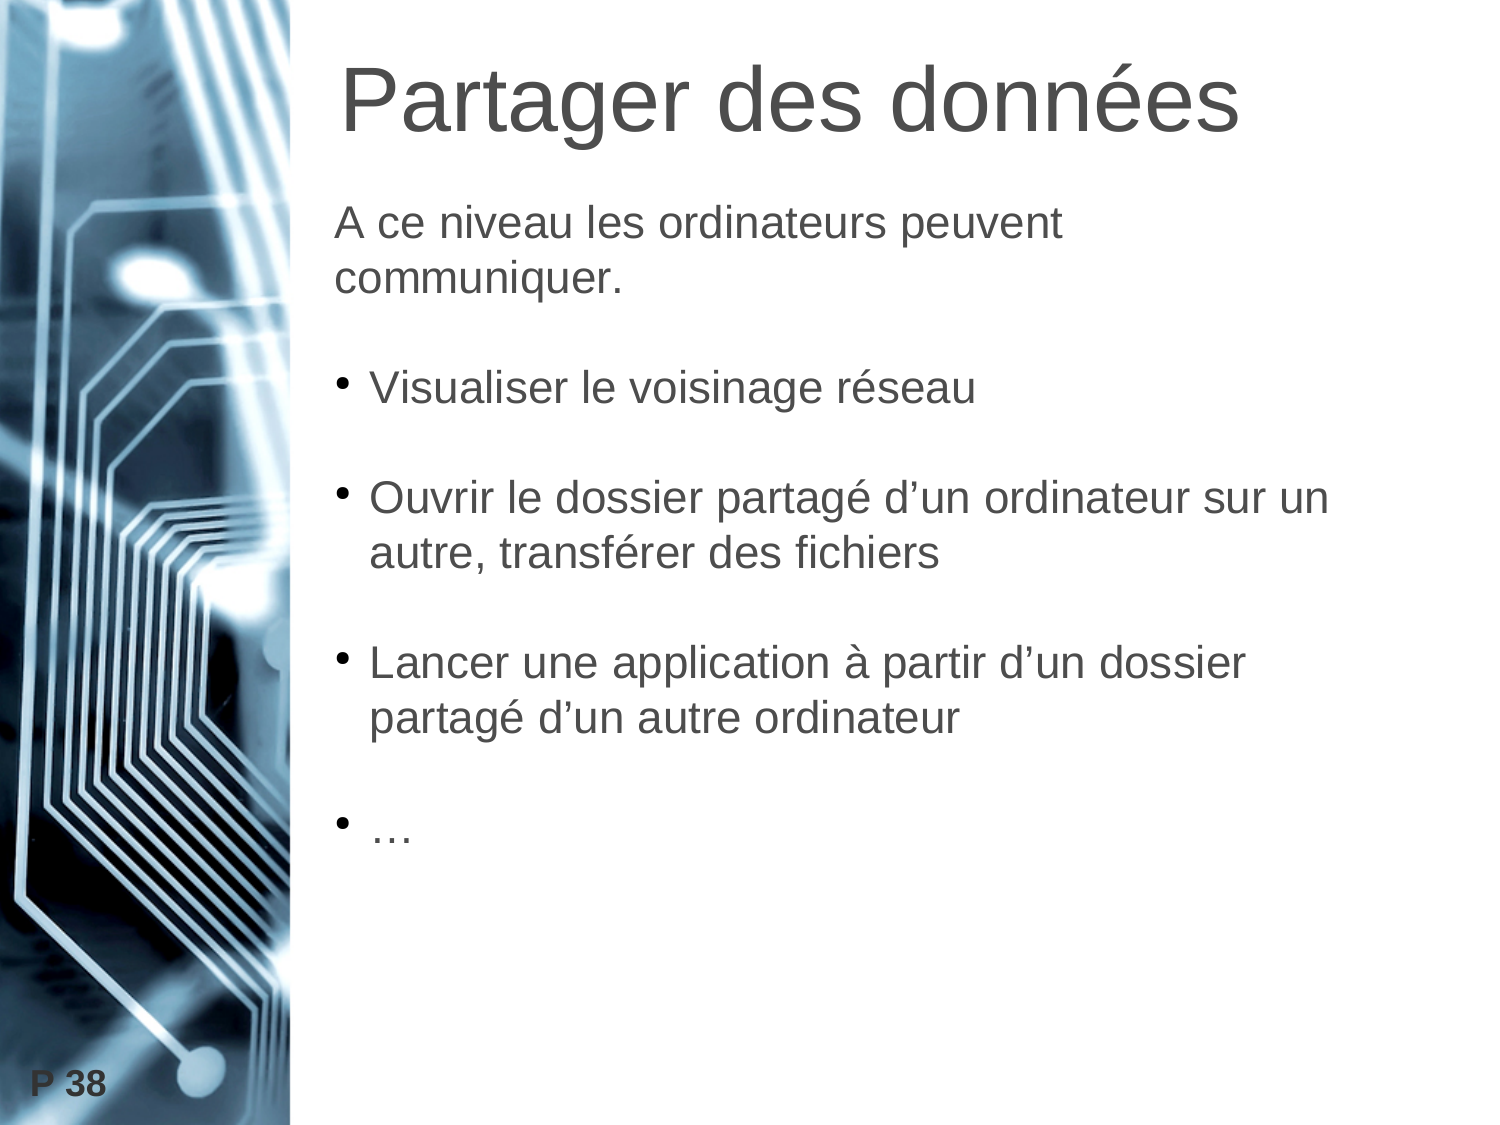

# Partager des données
A ce niveau les ordinateurs peuvent communiquer.
Visualiser le voisinage réseau
Ouvrir le dossier partagé d’un ordinateur sur un autre, transférer des fichiers
Lancer une application à partir d’un dossier partagé d’un autre ordinateur
…